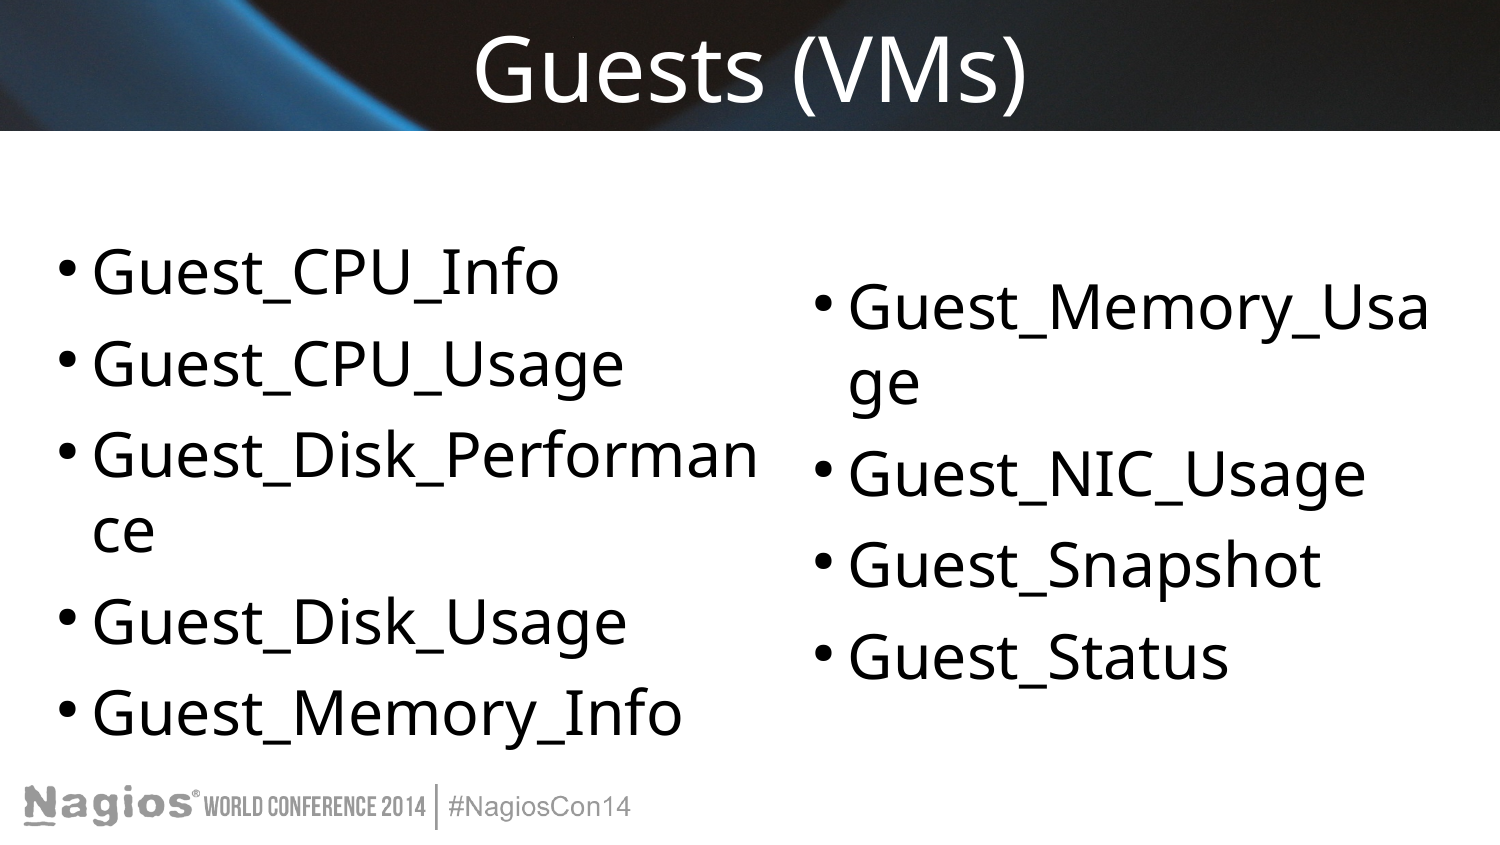

# Guests (VMs)
Guest_CPU_Info
Guest_CPU_Usage
Guest_Disk_Performance
Guest_Disk_Usage
Guest_Memory_Info
Guest_Memory_Usage
Guest_NIC_Usage
Guest_Snapshot
Guest_Status